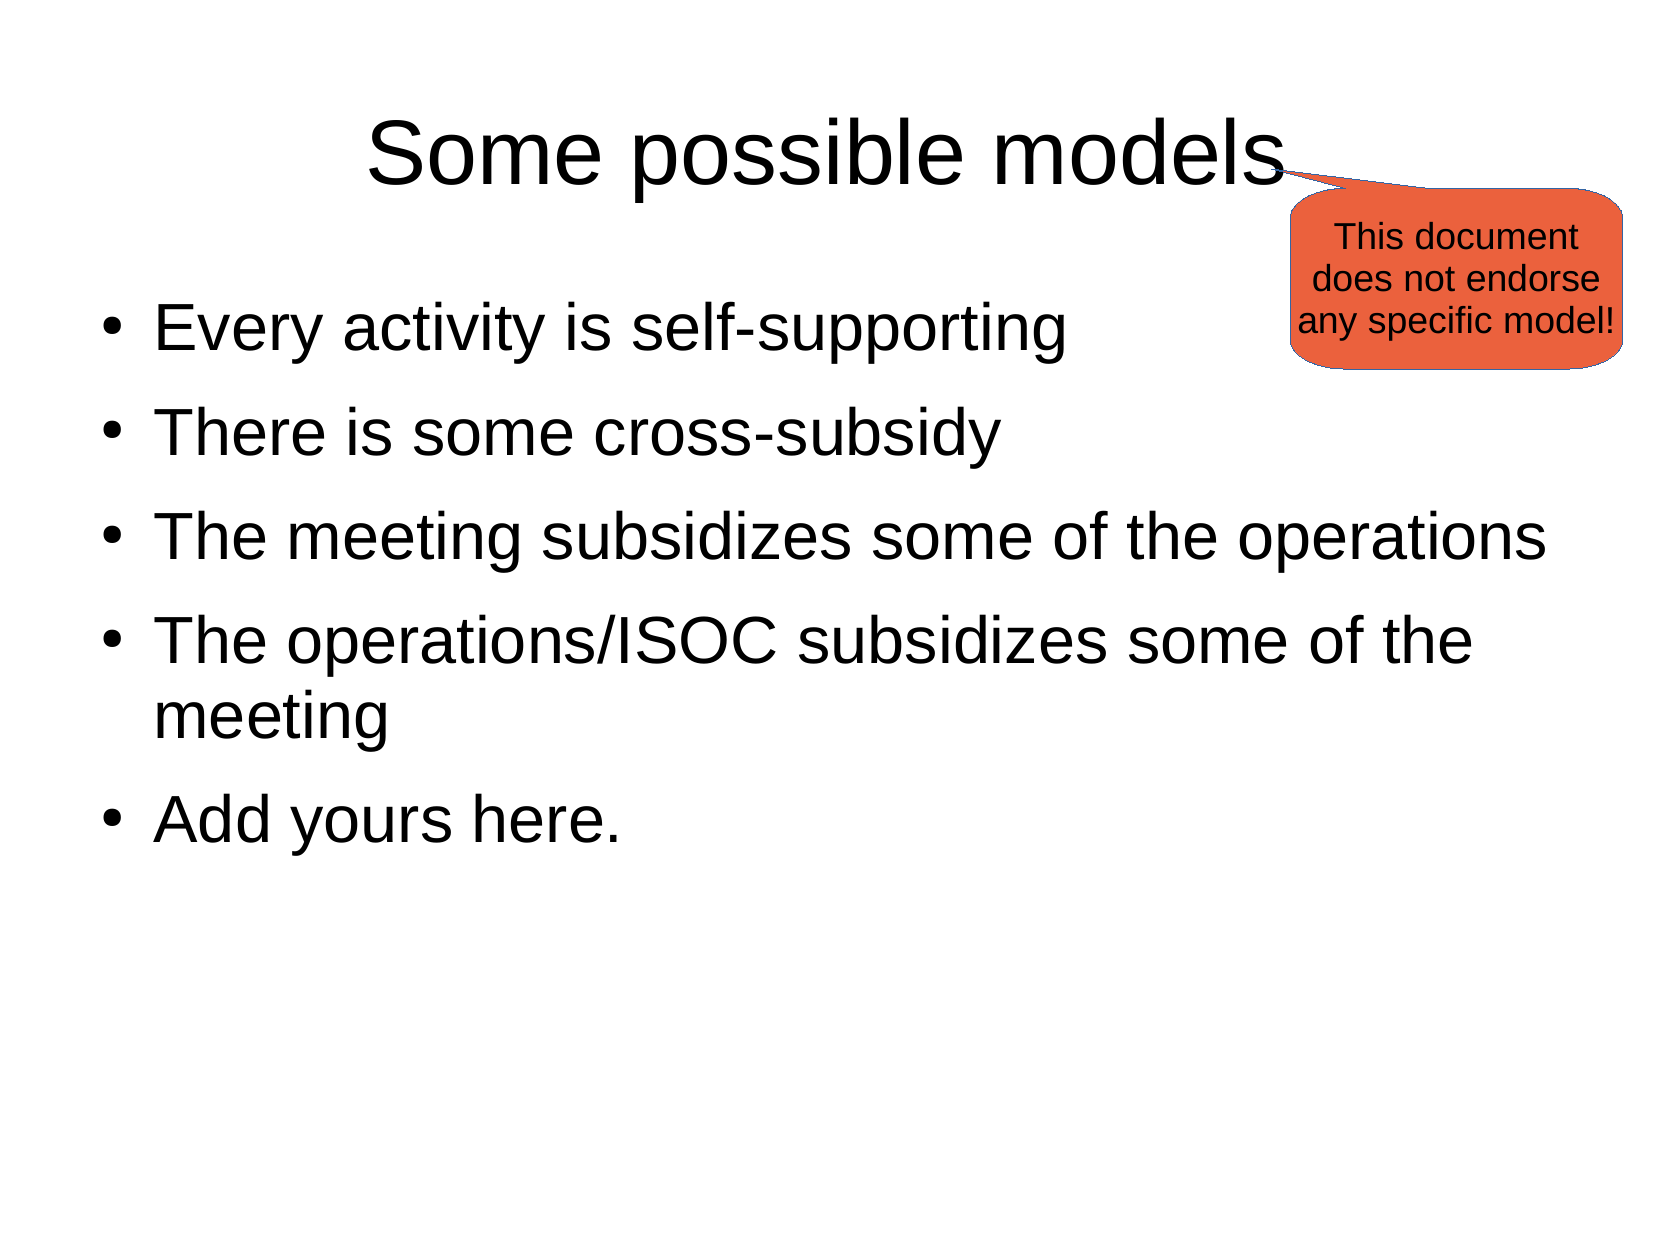

# Some possible models
This document
does not endorse
any specific model!
Every activity is self-supporting
There is some cross-subsidy
The meeting subsidizes some of the operations
The operations/ISOC subsidizes some of the meeting
Add yours here.